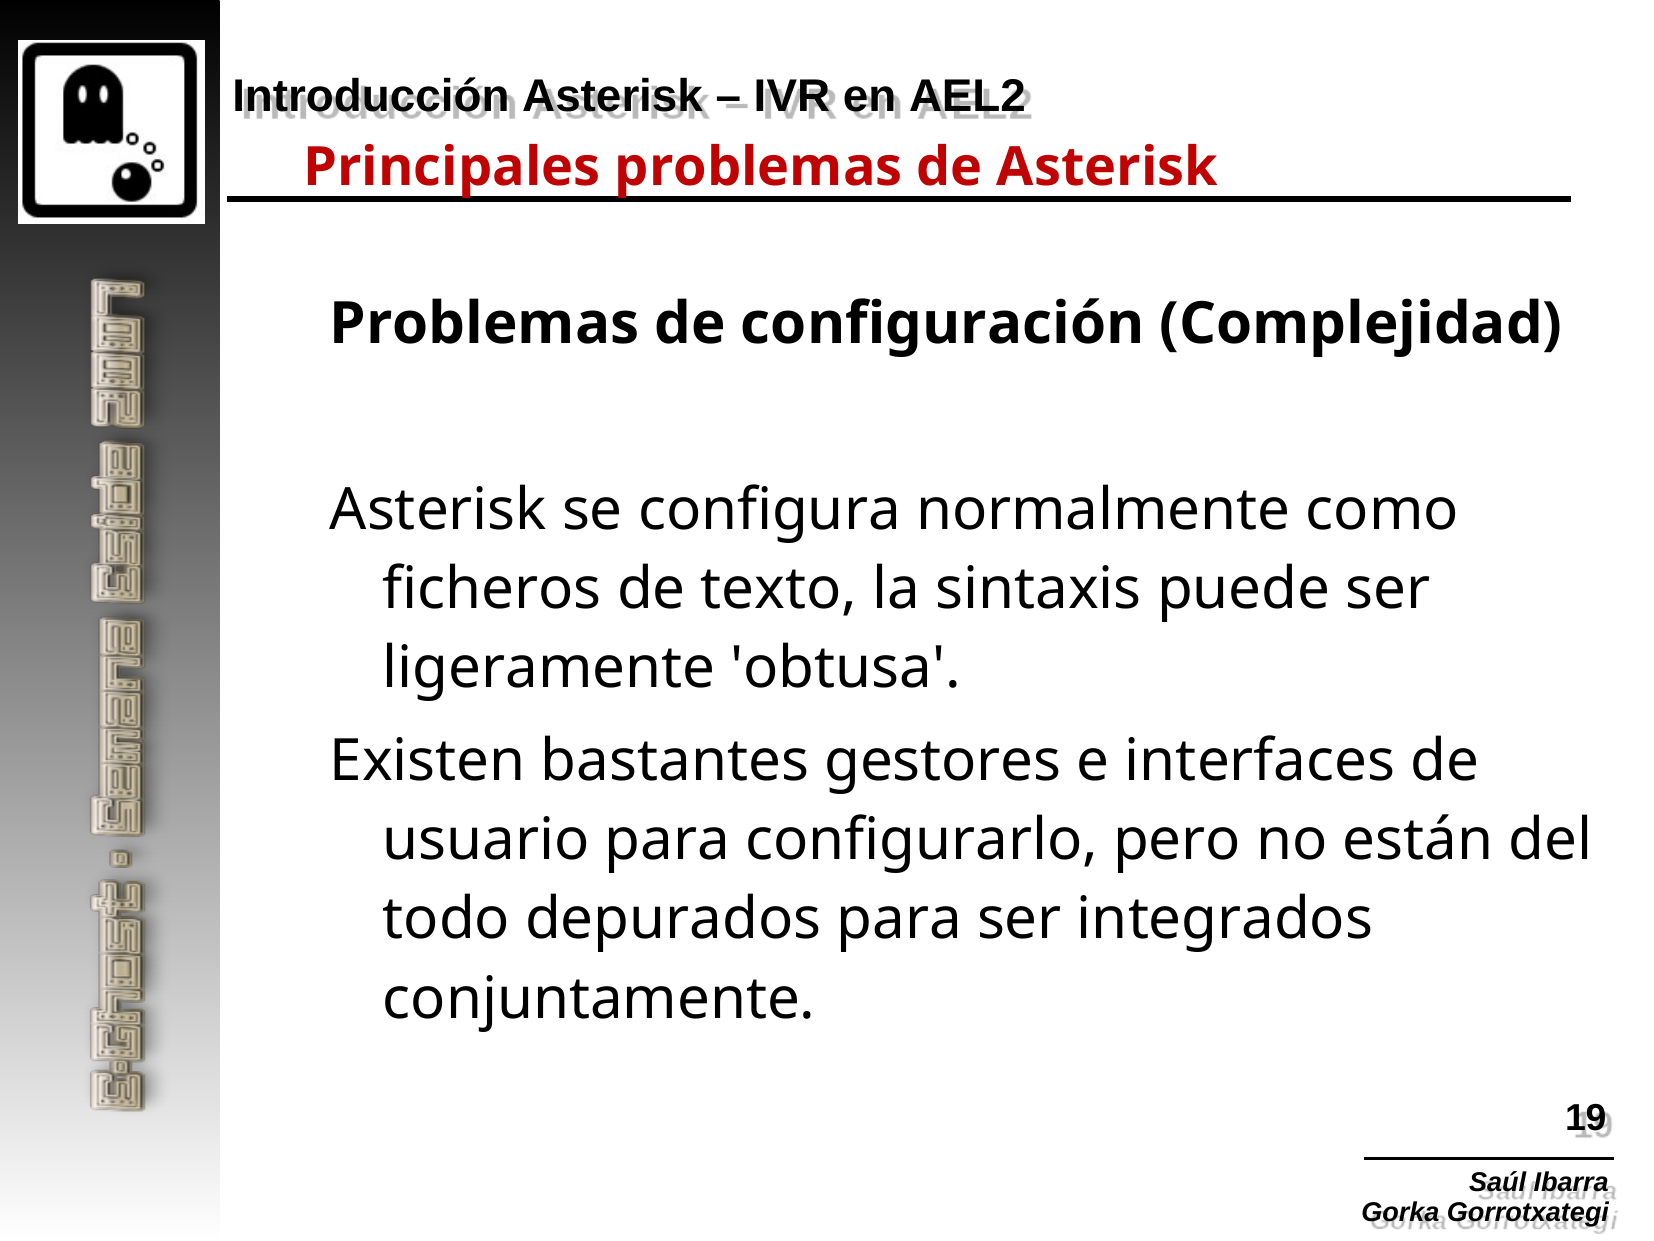

Principales problemas de Asterisk
# Problemas de configuración (Complejidad)
Asterisk se configura normalmente como ficheros de texto, la sintaxis puede ser ligeramente 'obtusa'.
Existen bastantes gestores e interfaces de usuario para configurarlo, pero no están del todo depurados para ser integrados conjuntamente.